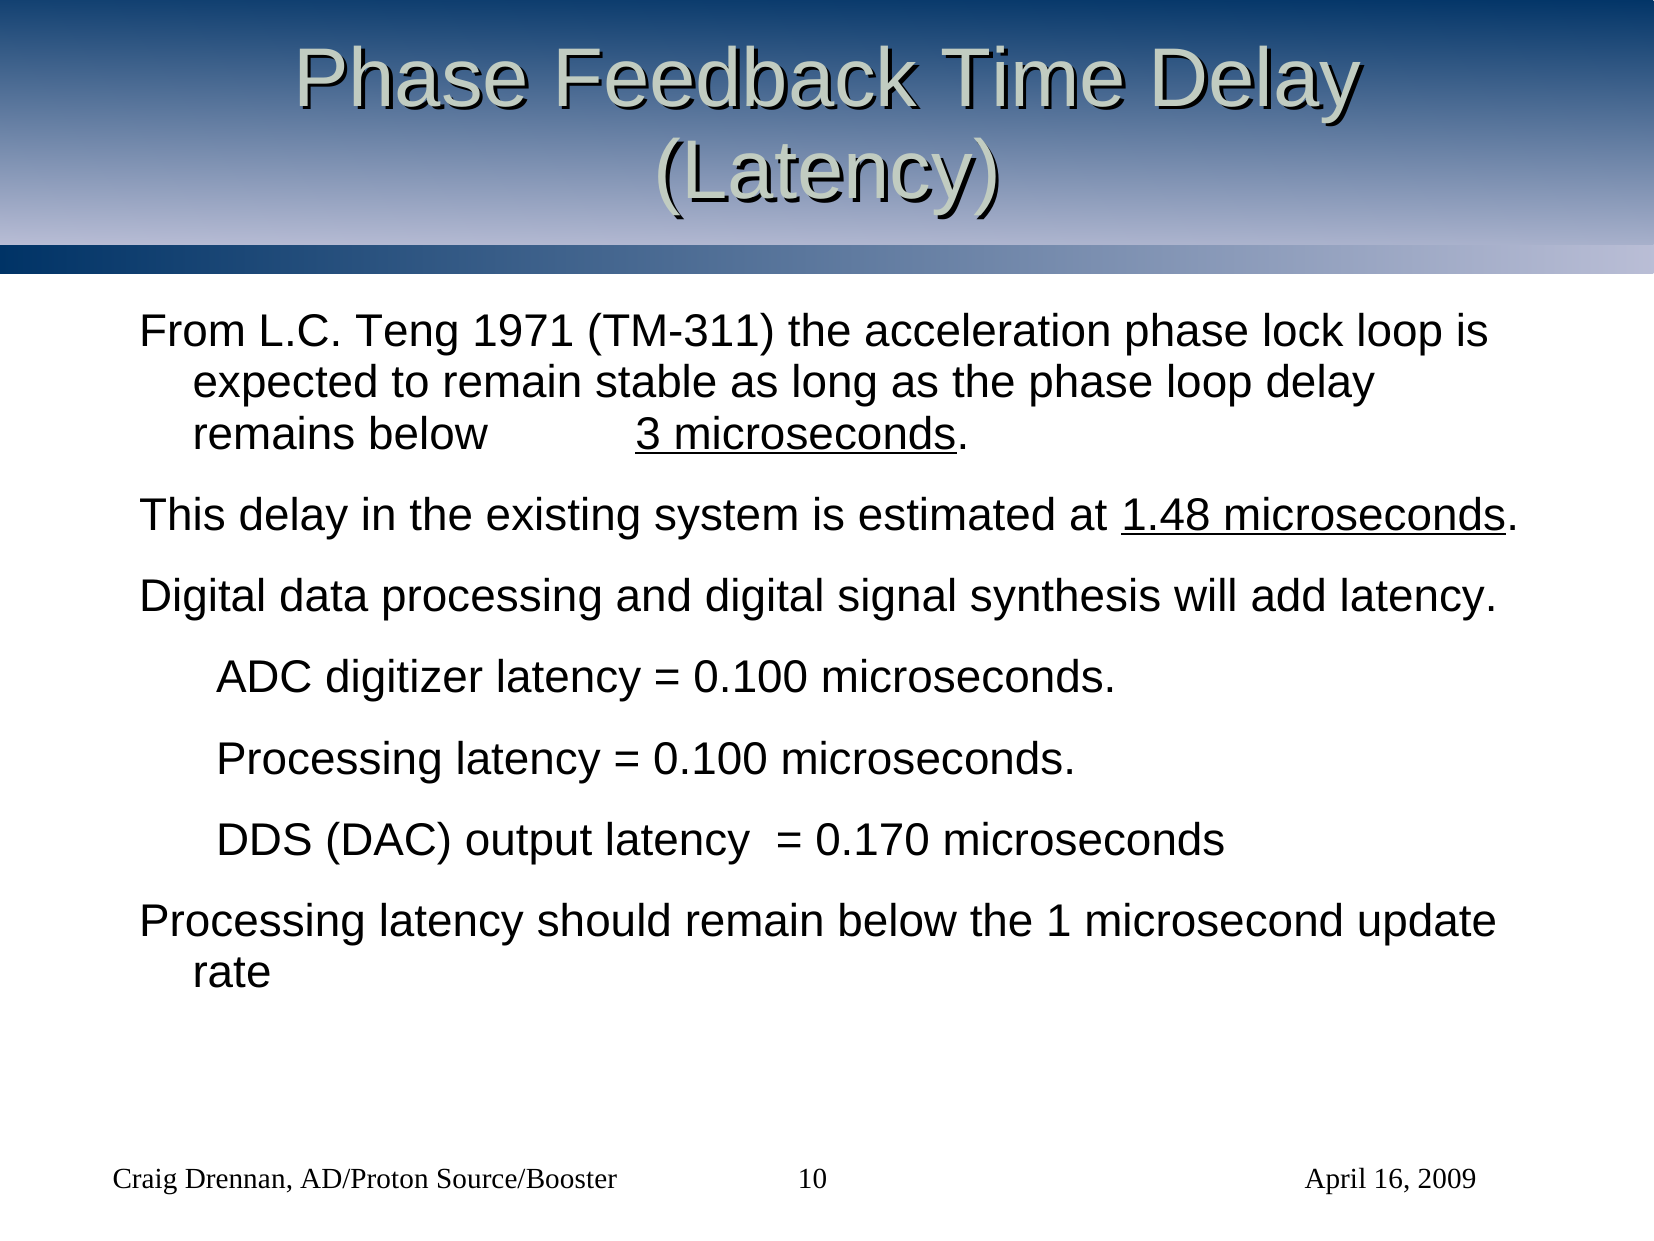

# Phase Feedback Time Delay (Latency)
From L.C. Teng 1971 (TM-311) the acceleration phase lock loop is expected to remain stable as long as the phase loop delay remains below 		3 microseconds.
This delay in the existing system is estimated at 1.48 microseconds.
Digital data processing and digital signal synthesis will add latency.
ADC digitizer latency = 0.100 microseconds.
Processing latency = 0.100 microseconds.
DDS (DAC) output latency = 0.170 microseconds
Processing latency should remain below the 1 microsecond update rate